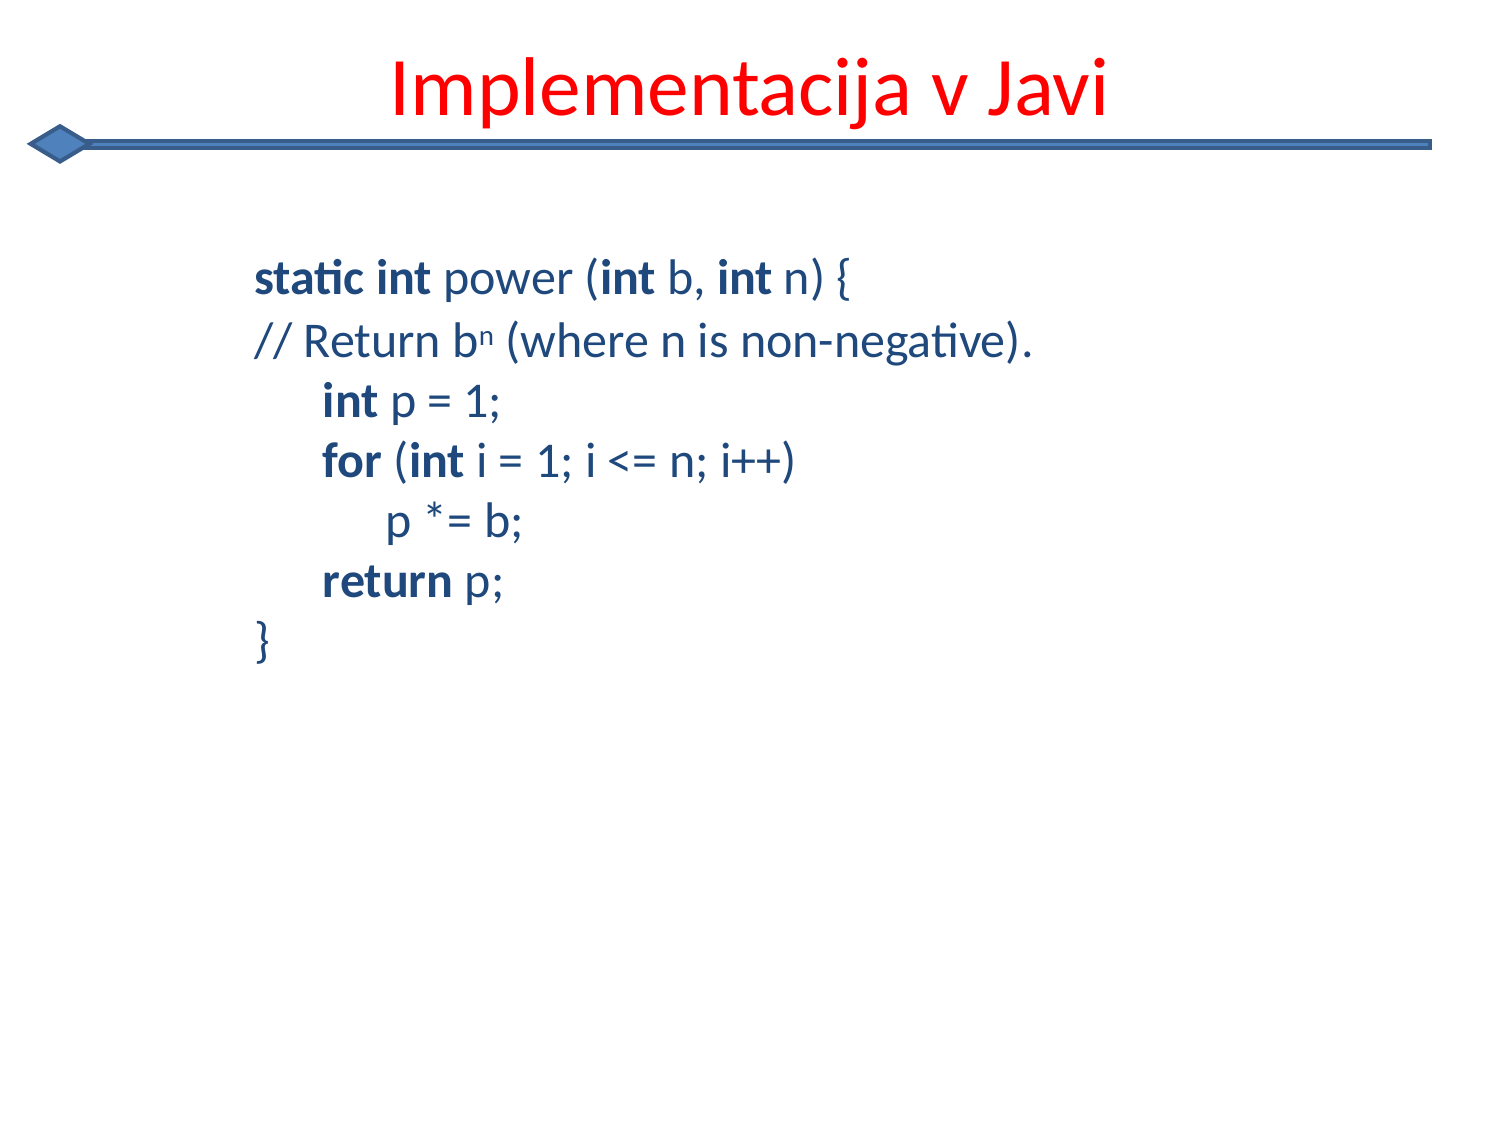

# Implementacija v Javi
	static int power (int b, int n) {
// Return bn (where n is non-negative).
	int p = 1;
	for (int i = 1; i <= n; i++)
		p *= b;
	return p;
}